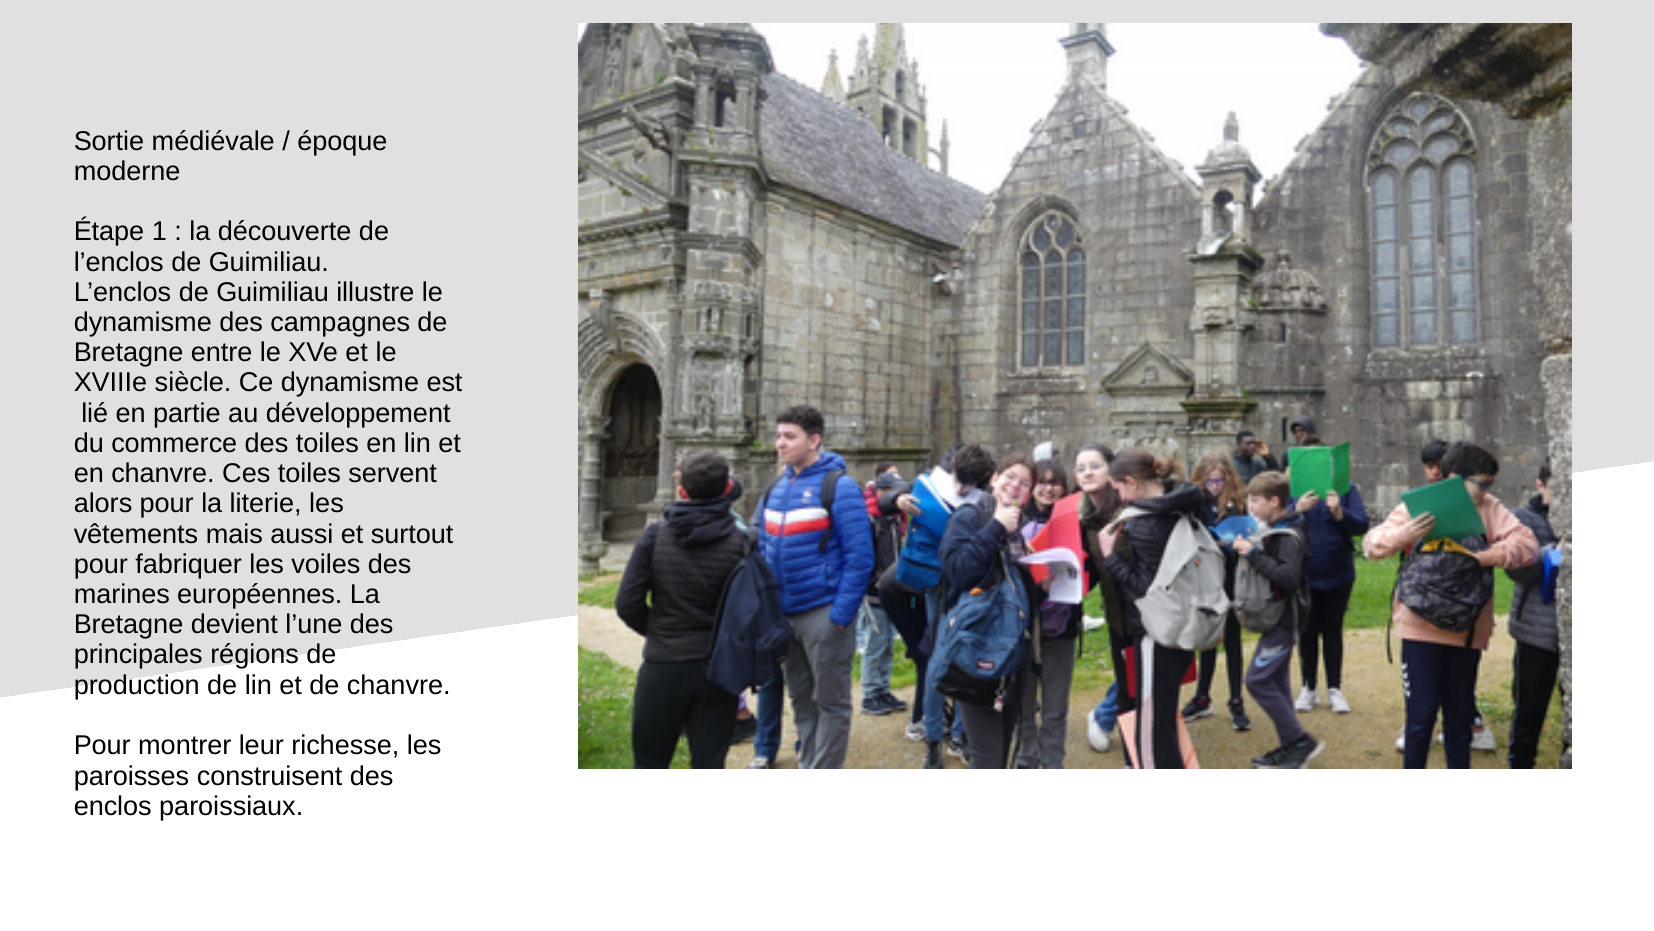

Sortie médiévale / époque moderne
Étape 1 : la découverte de l’enclos de Guimiliau.
L’enclos de Guimiliau illustre le dynamisme des campagnes de Bretagne entre le XVe et le XVIIIe siècle. Ce dynamisme est lié en partie au développement du commerce des toiles en lin et en chanvre. Ces toiles servent alors pour la literie, les vêtements mais aussi et surtout pour fabriquer les voiles des marines européennes. La Bretagne devient l’une des principales régions de production de lin et de chanvre.
Pour montrer leur richesse, les paroisses construisent des enclos paroissiaux.